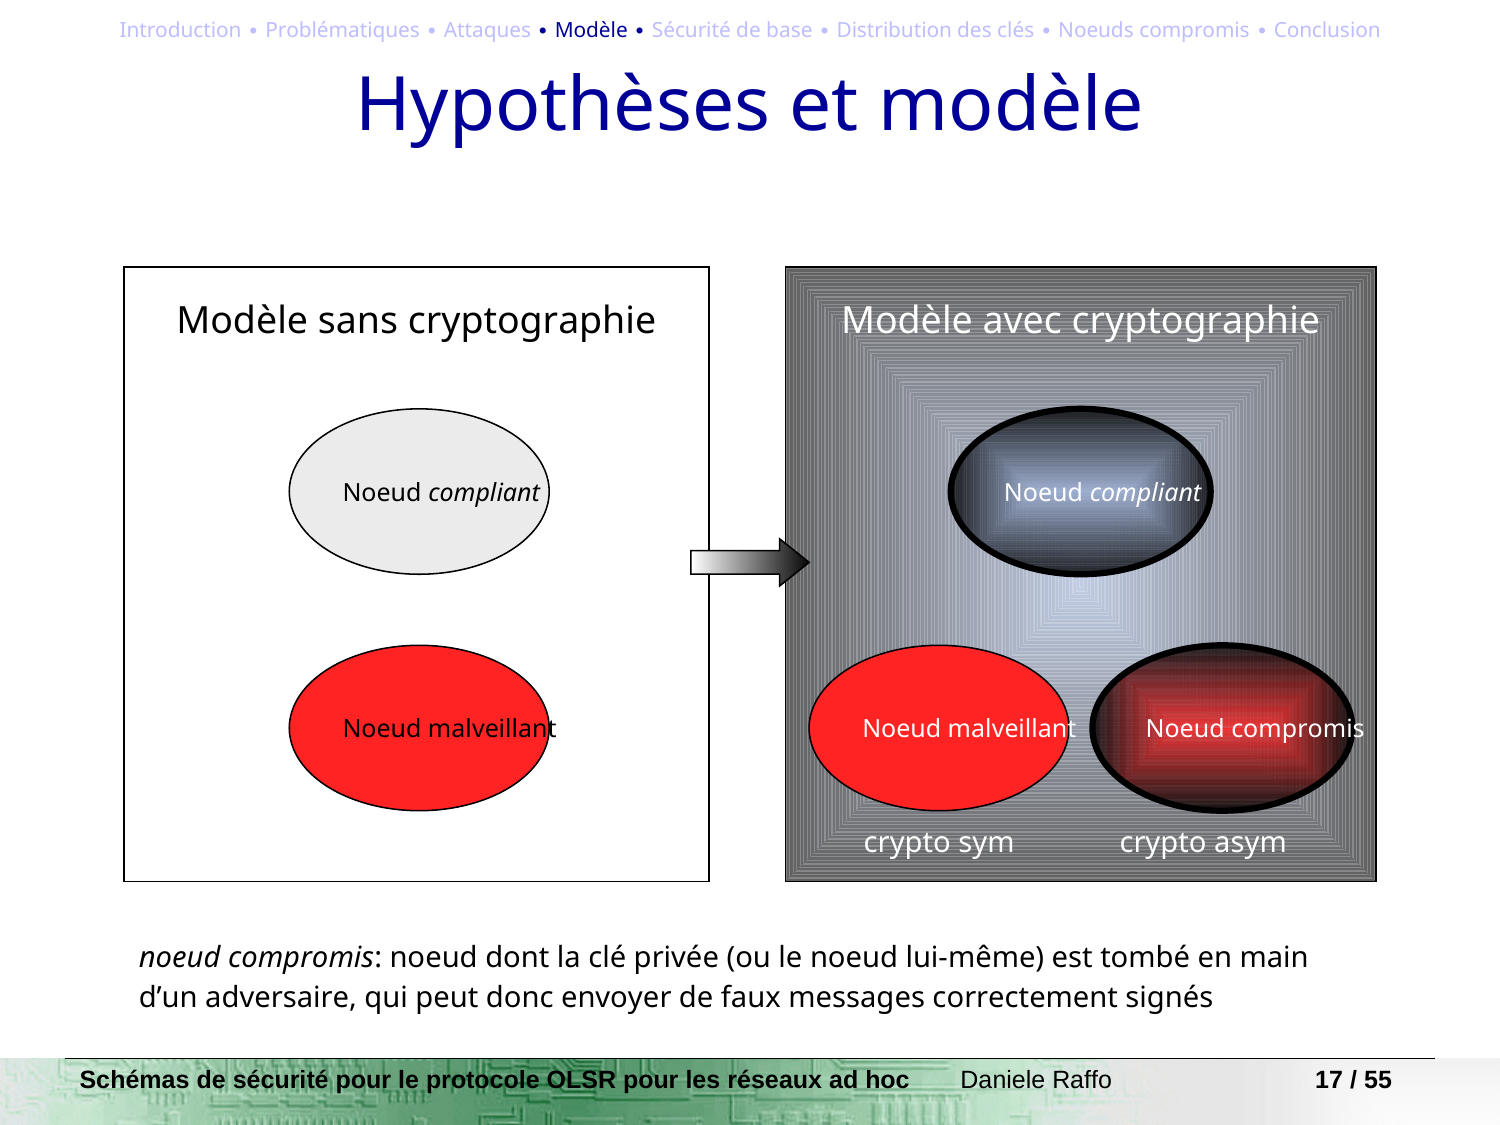

Introduction ∙ Problématiques ∙ Attaques ∙ Modèle ∙ Sécurité de base ∙ Distribution des clés ∙ Noeuds compromis ∙ Conclusion
Hypothèses et modèle
Modèle sans cryptographie
Modèle avec cryptographie
Noeud compliant
Noeud compliant
Noeud malveillant
Noeud malveillant
Noeud compromis
crypto sym crypto asym
noeud compromis: noeud dont la clé privée (ou le noeud lui-même) est tombé en main d’un adversaire, qui peut donc envoyer de faux messages correctement signés
17
Schémas de sécurité pour le protocole OLSR pour les réseaux ad hoc Daniele Raffo